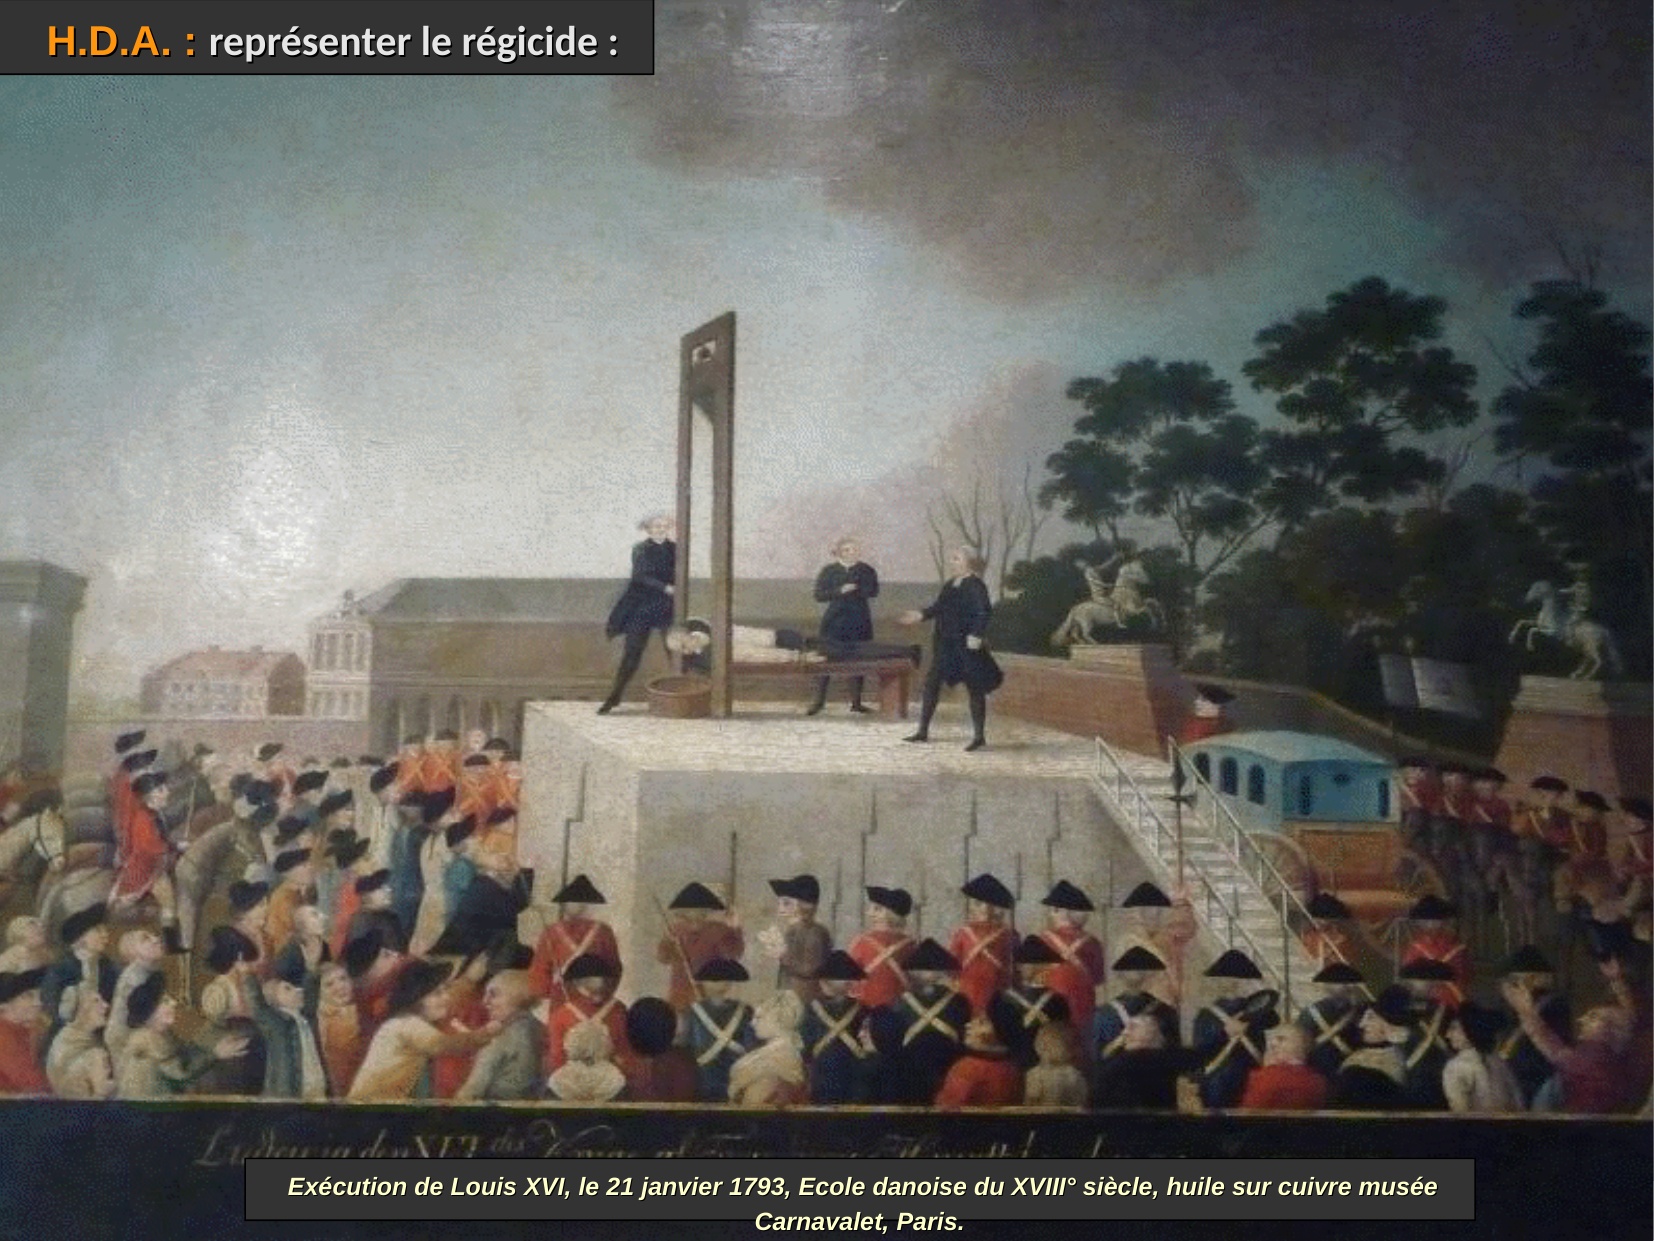

H.D.A. : représenter le régicide :
LOUIS XVI AU PIED DE L'ECHAFAUD.21 JANVIER 1793
reproduction d'une gravure en tableau (peinture à huille ; 42 x 56 cm)
 par Charles BENAZECH, musée châteaux de Versailles, Paris.
Exécution de Louis XVI, le 21 janvier 1793, Ecole danoise du XVIII° siècle, huile sur cuivre musée Carnavalet, Paris.